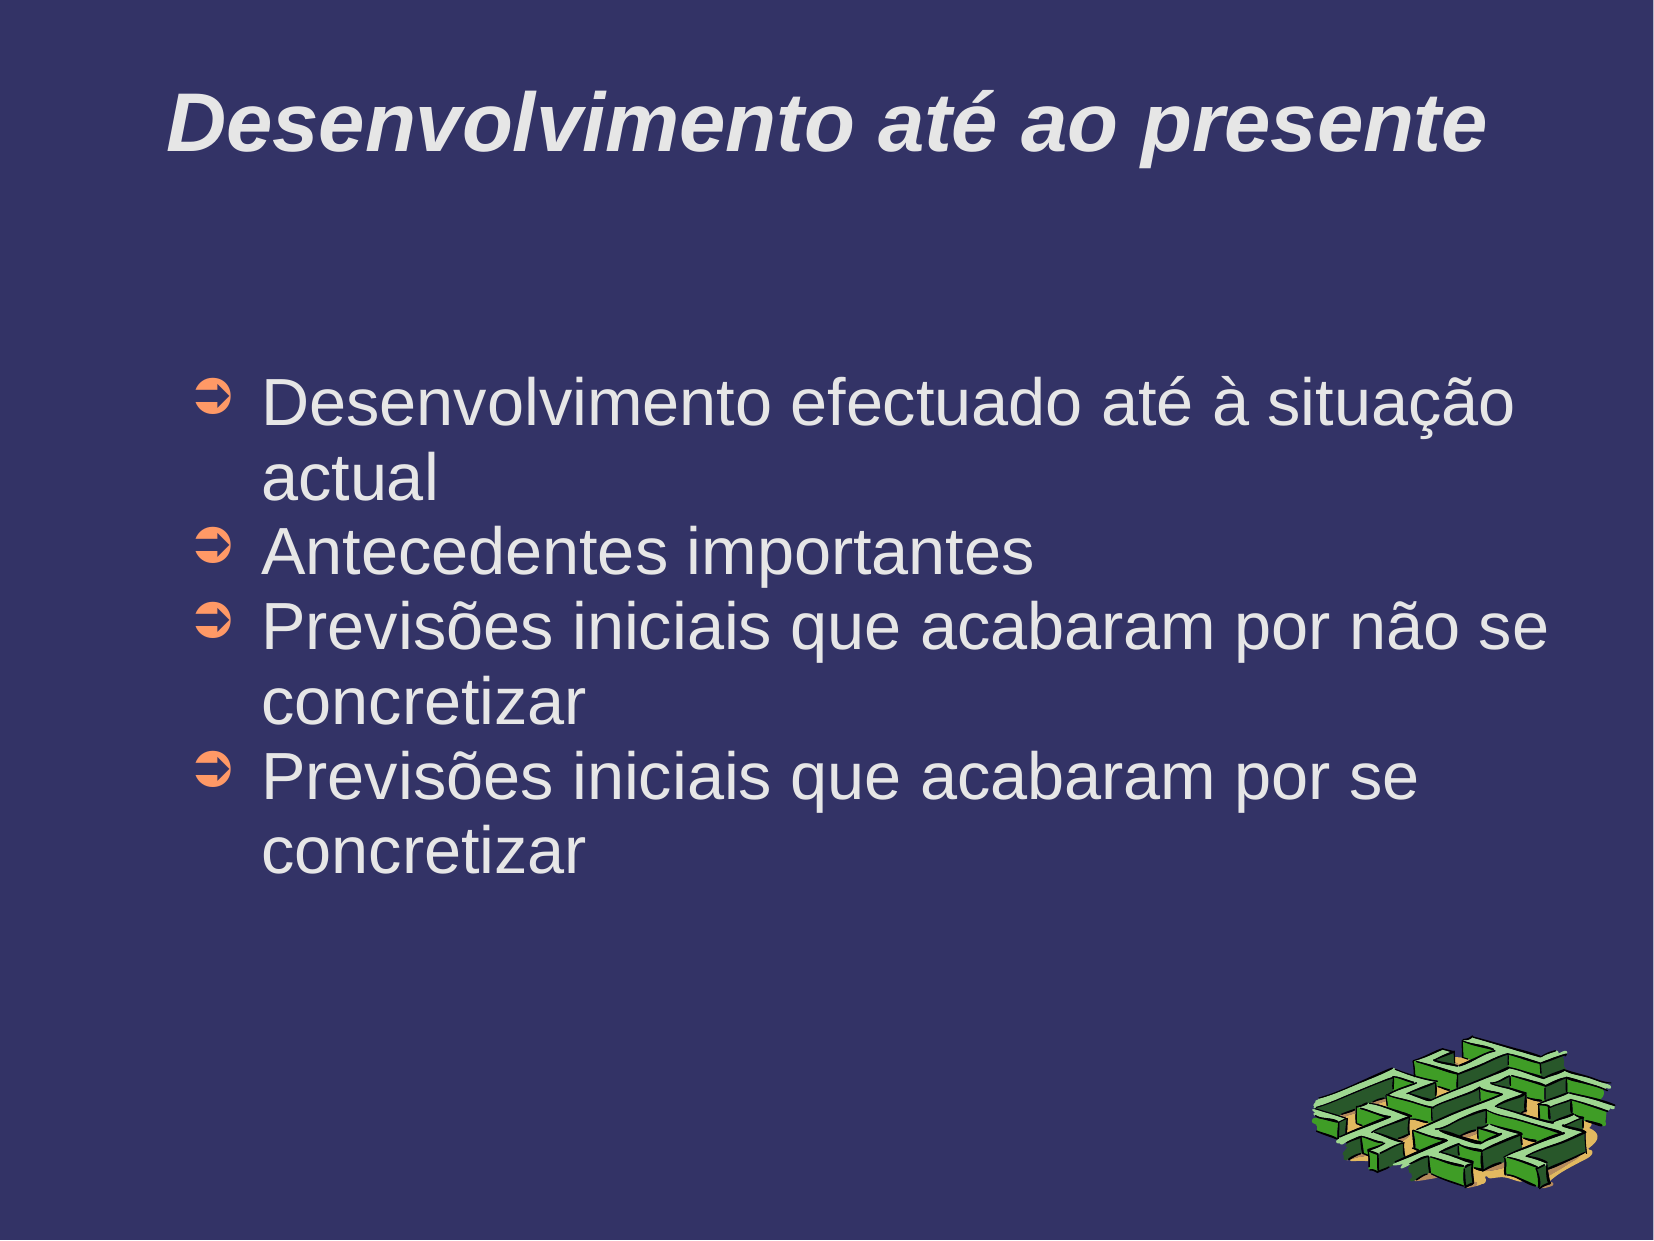

# Desenvolvimento até ao presente
Desenvolvimento efectuado até à situação actual
Antecedentes importantes
Previsões iniciais que acabaram por não se concretizar
Previsões iniciais que acabaram por se concretizar